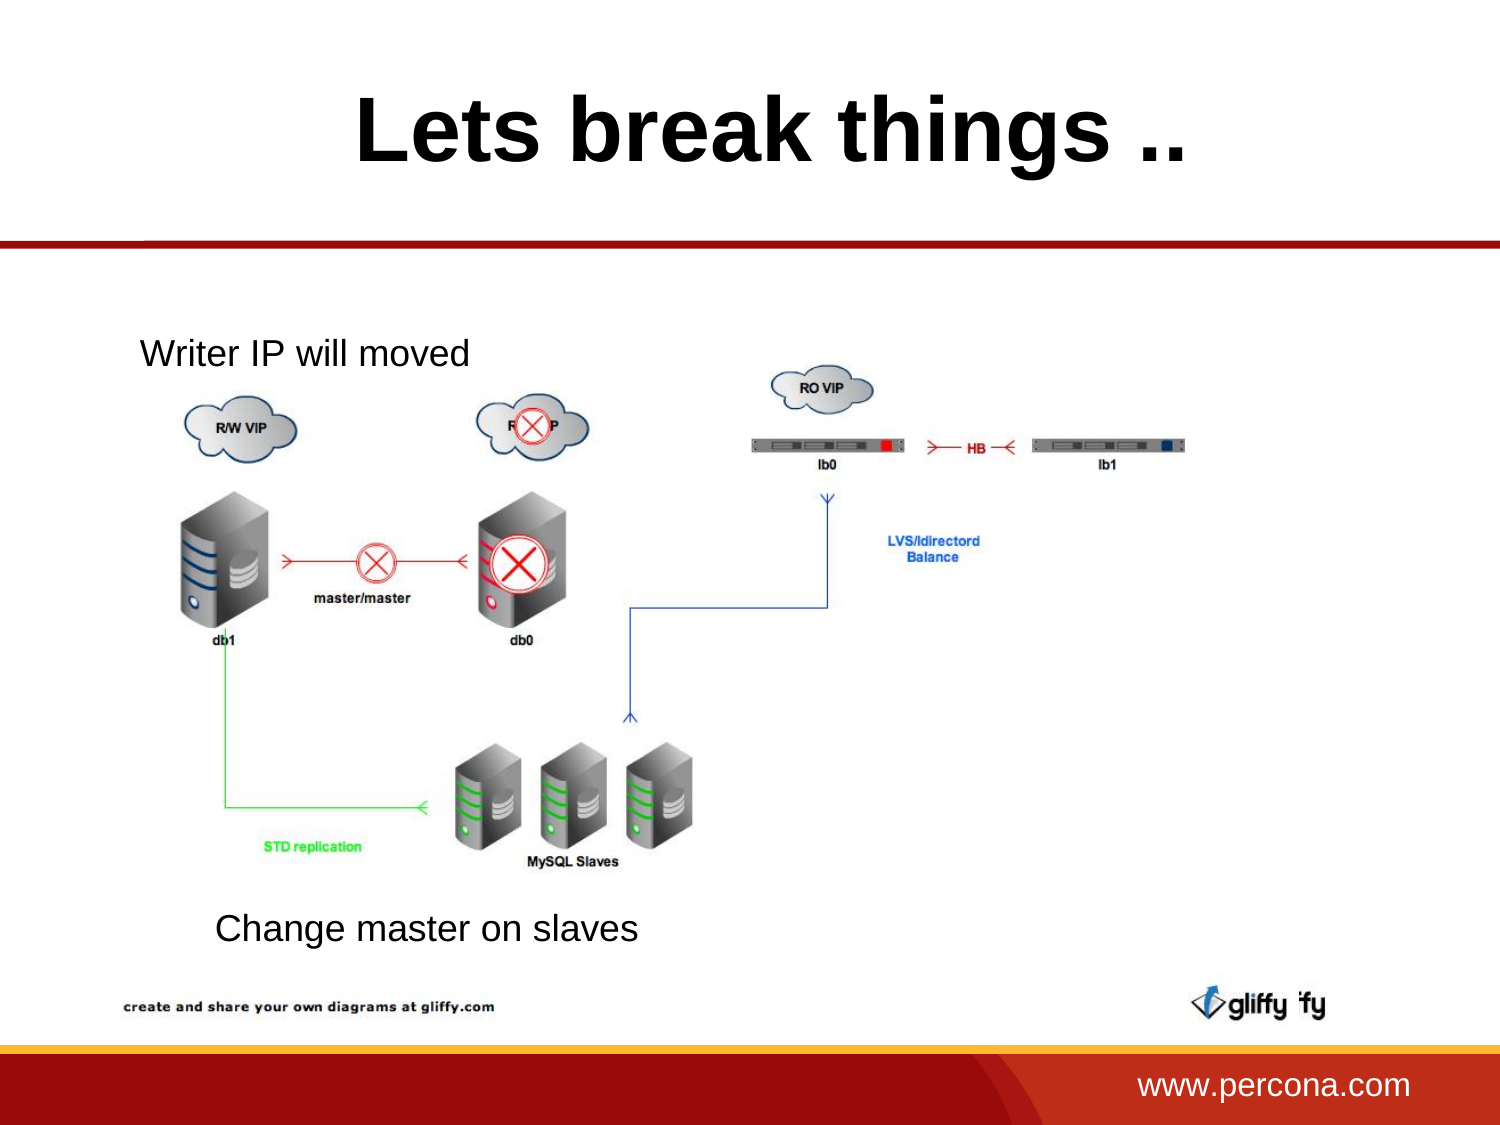

# Lets break things ..
Writer IP will moved
Change master on slaves